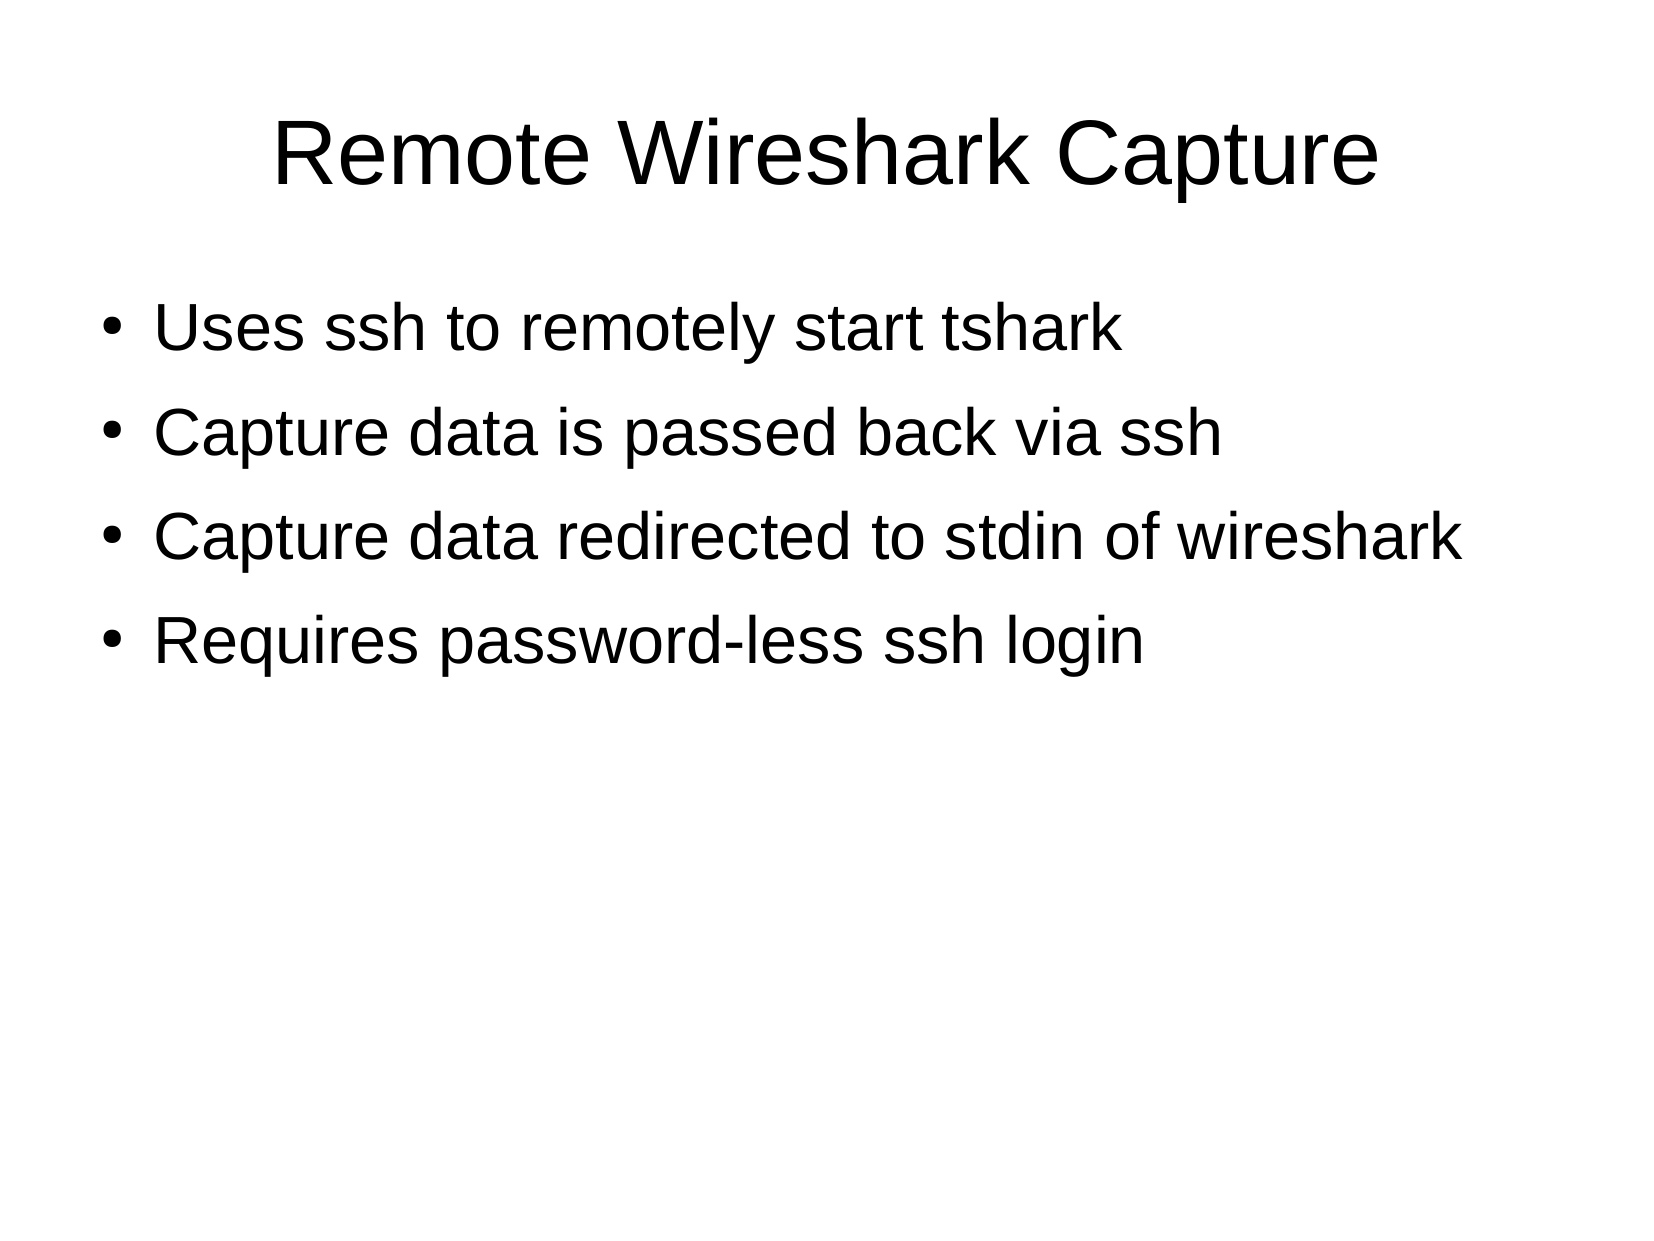

# Remote Wireshark Capture
Uses ssh to remotely start tshark
Capture data is passed back via ssh
Capture data redirected to stdin of wireshark
Requires password-less ssh login